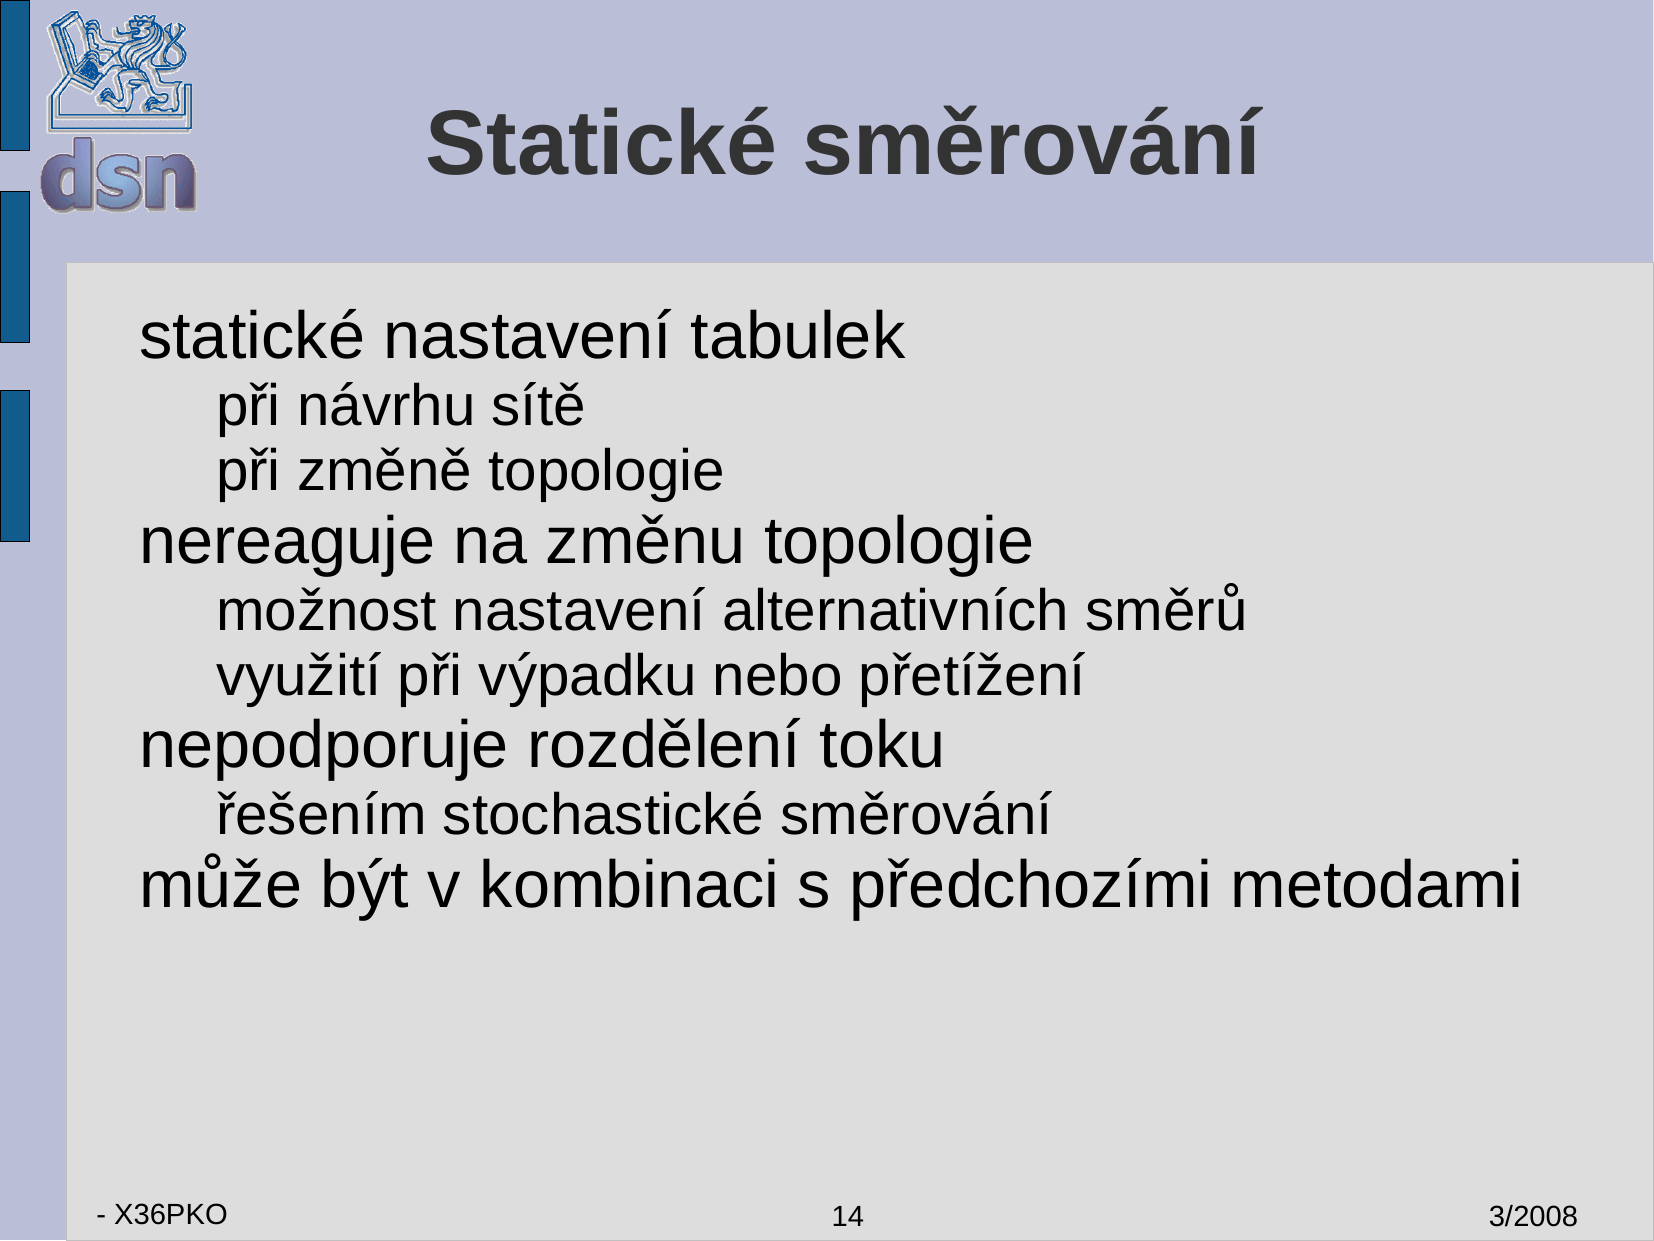

# Statické směrování
statické nastavení tabulek
při návrhu sítě
při změně topologie
nereaguje na změnu topologie
možnost nastavení alternativních směrů
využití při výpadku nebo přetížení
nepodporuje rozdělení toku
řešením stochastické směrování
může být v kombinaci s předchozími metodami